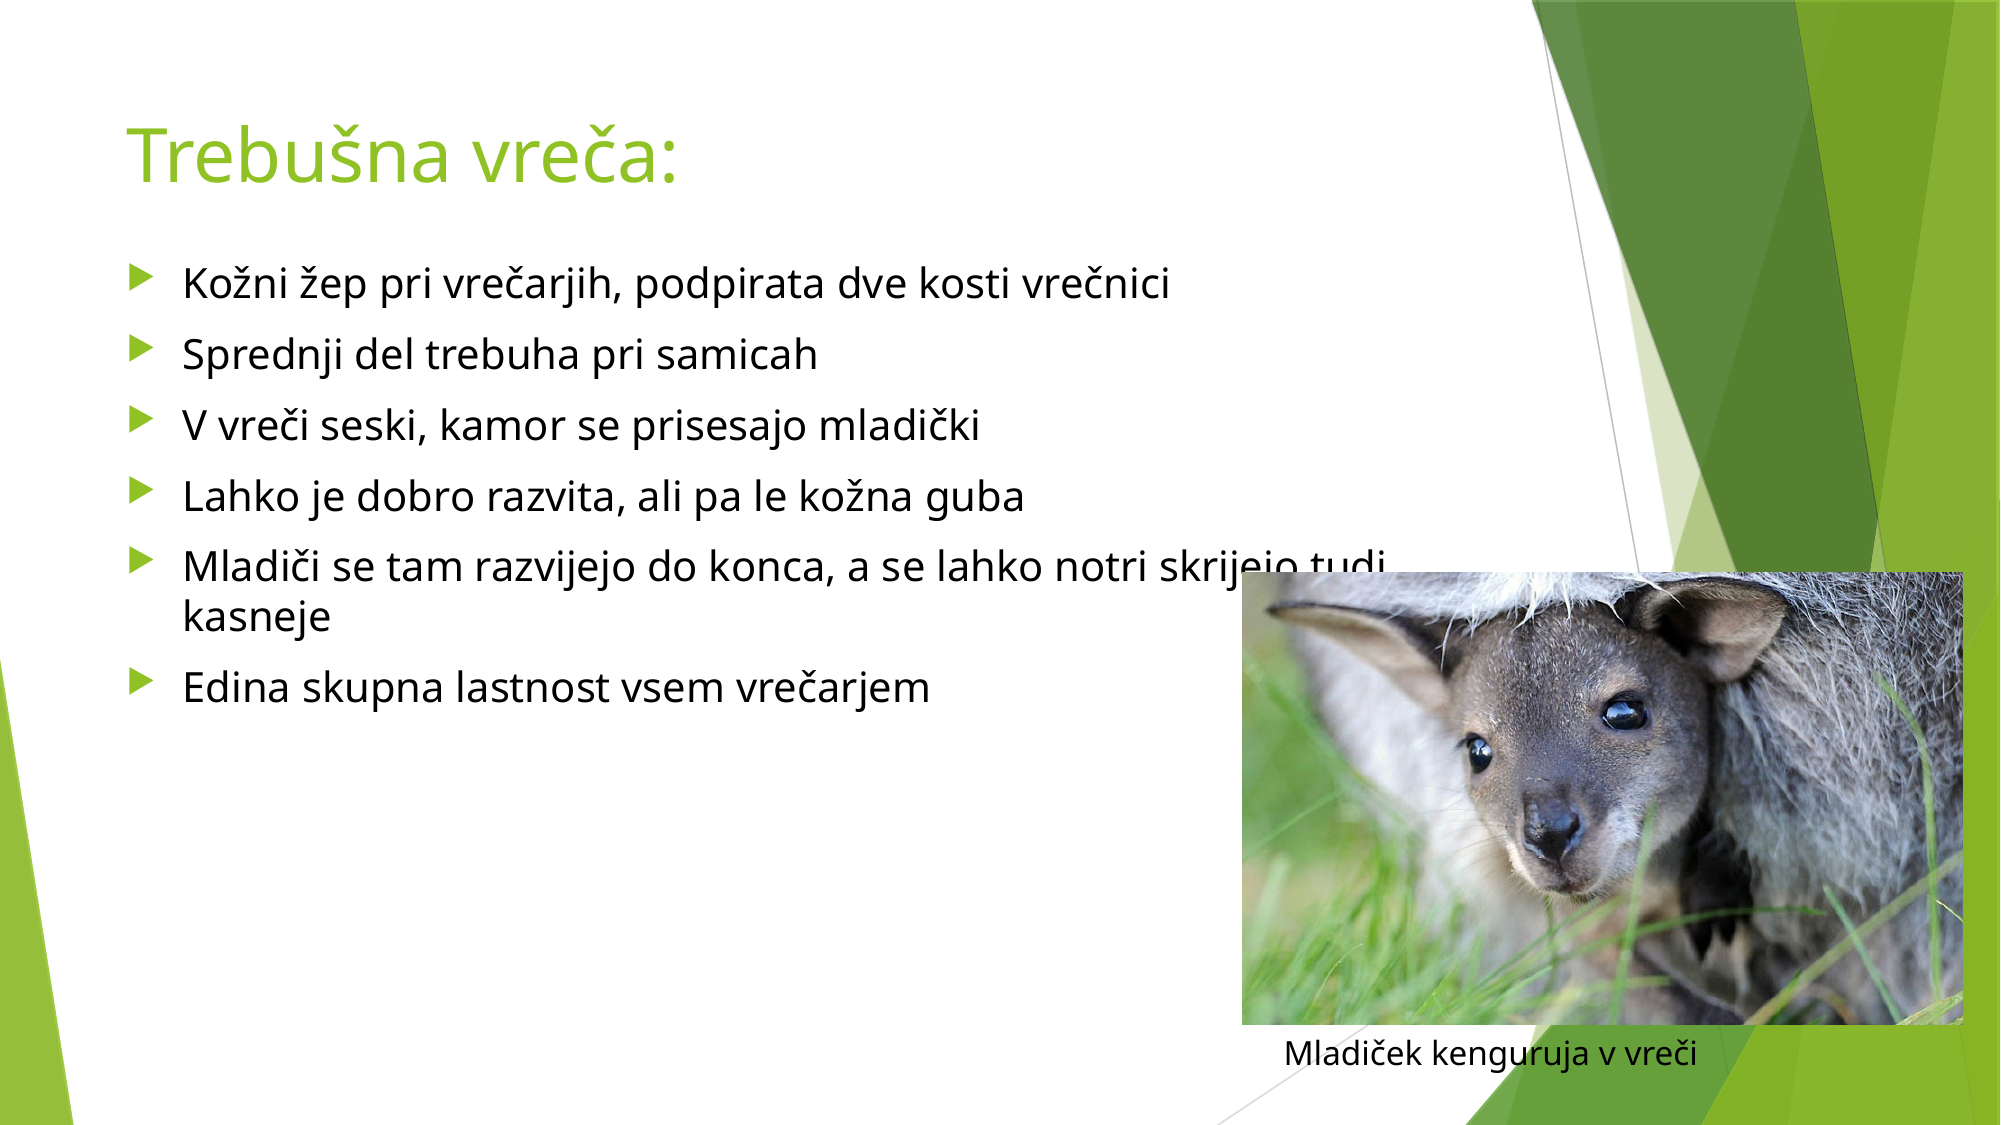

# Trebušna vreča:
Kožni žep pri vrečarjih, podpirata dve kosti vrečnici
Sprednji del trebuha pri samicah
V vreči seski, kamor se prisesajo mladički
Lahko je dobro razvita, ali pa le kožna guba
Mladiči se tam razvijejo do konca, a se lahko notri skrijejo tudi kasneje
Edina skupna lastnost vsem vrečarjem
Mladiček kenguruja v vreči